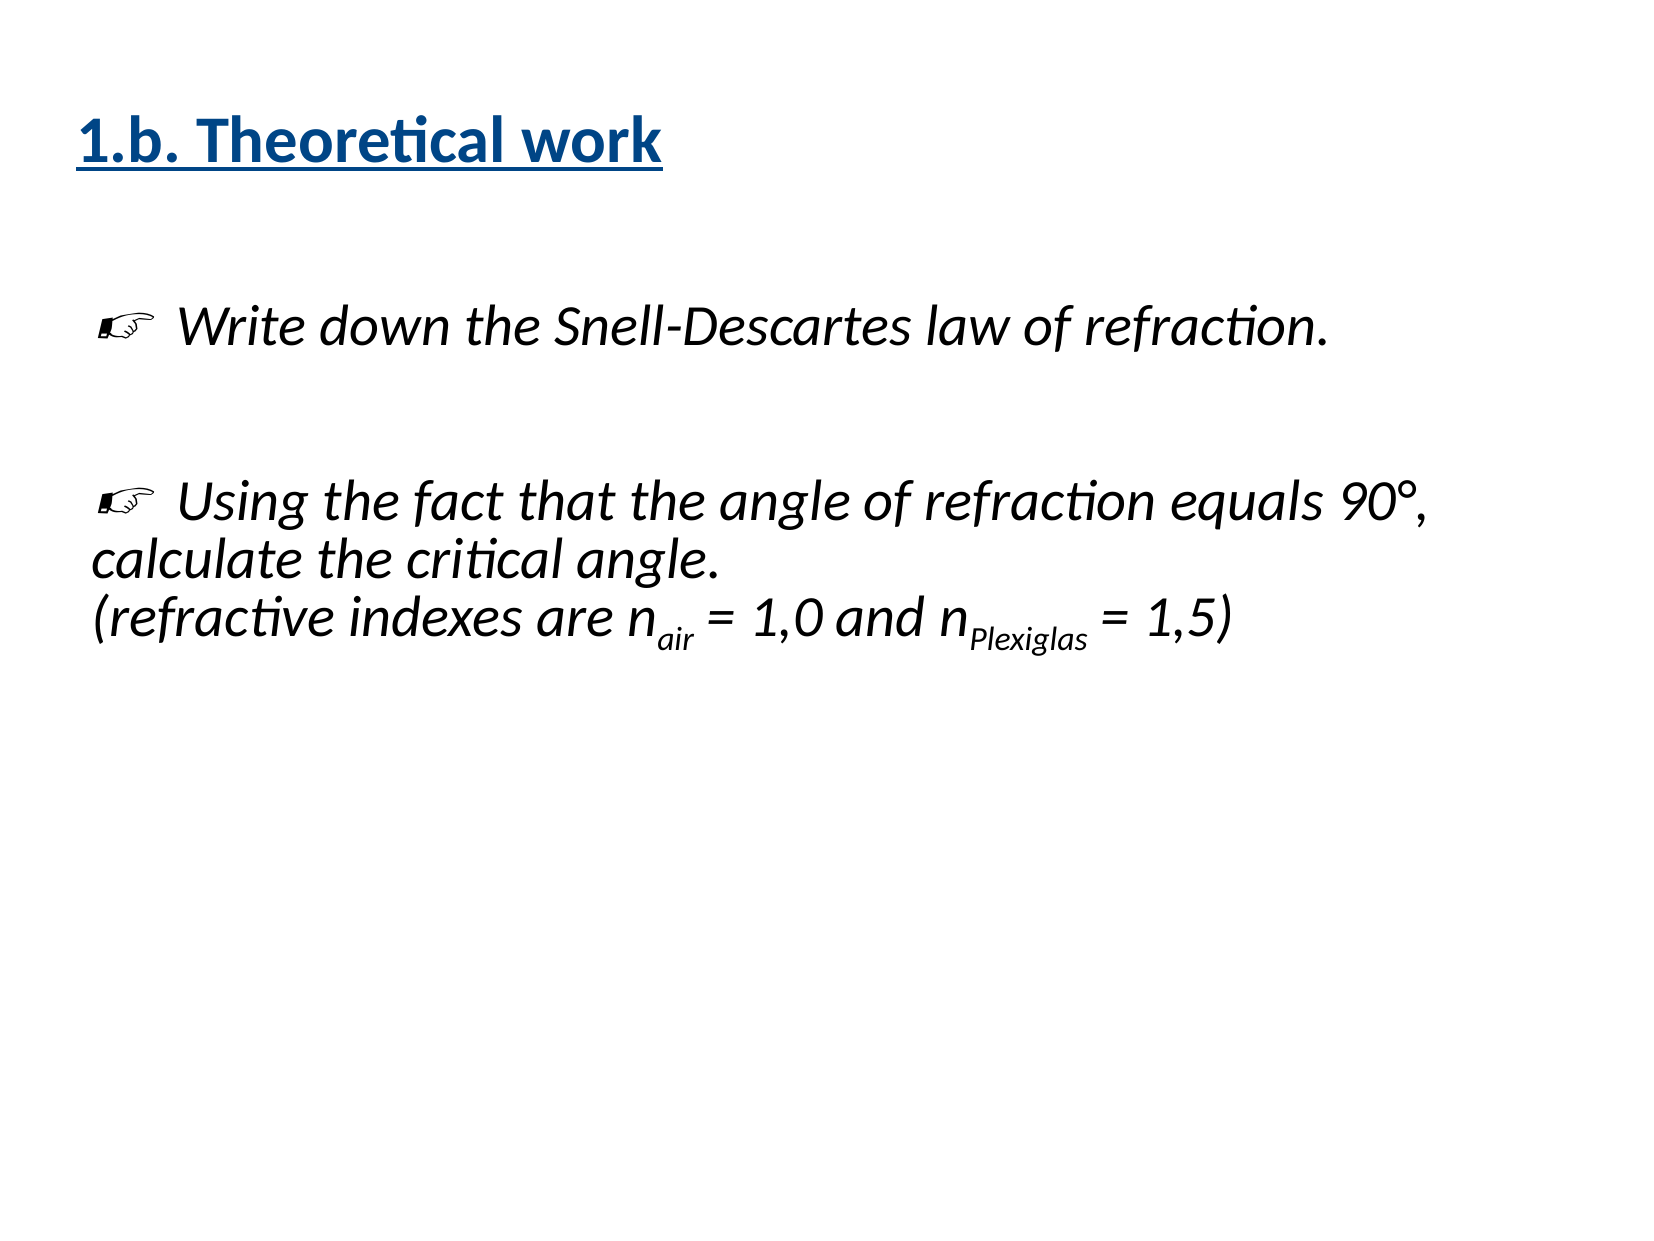

1.b. Theoretical work
 Write down the Snell-Descartes law of refraction.
 Using the fact that the angle of refraction equals 90°, calculate the critical angle.
(refractive indexes are nair = 1,0 and nPlexiglas = 1,5)